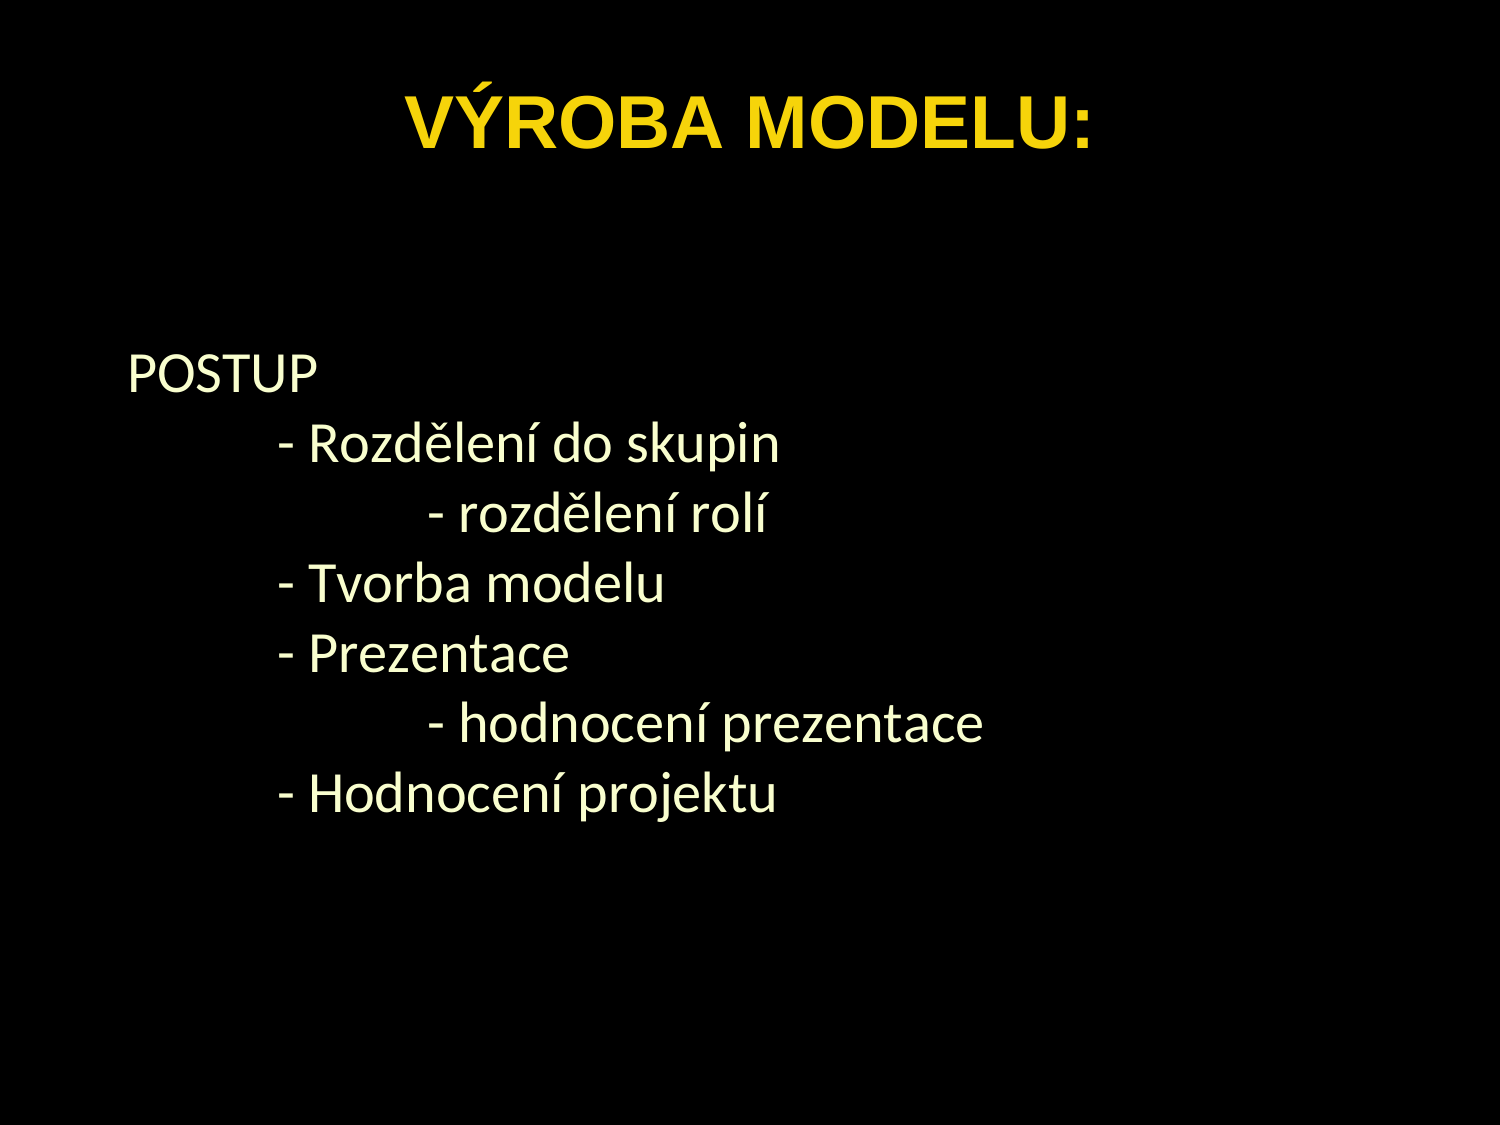

VÝROBA MODELU:
POSTUP
	- Rozdělení do skupin
		- rozdělení rolí
	- Tvorba modelu
	- Prezentace
		- hodnocení prezentace
	- Hodnocení projektu